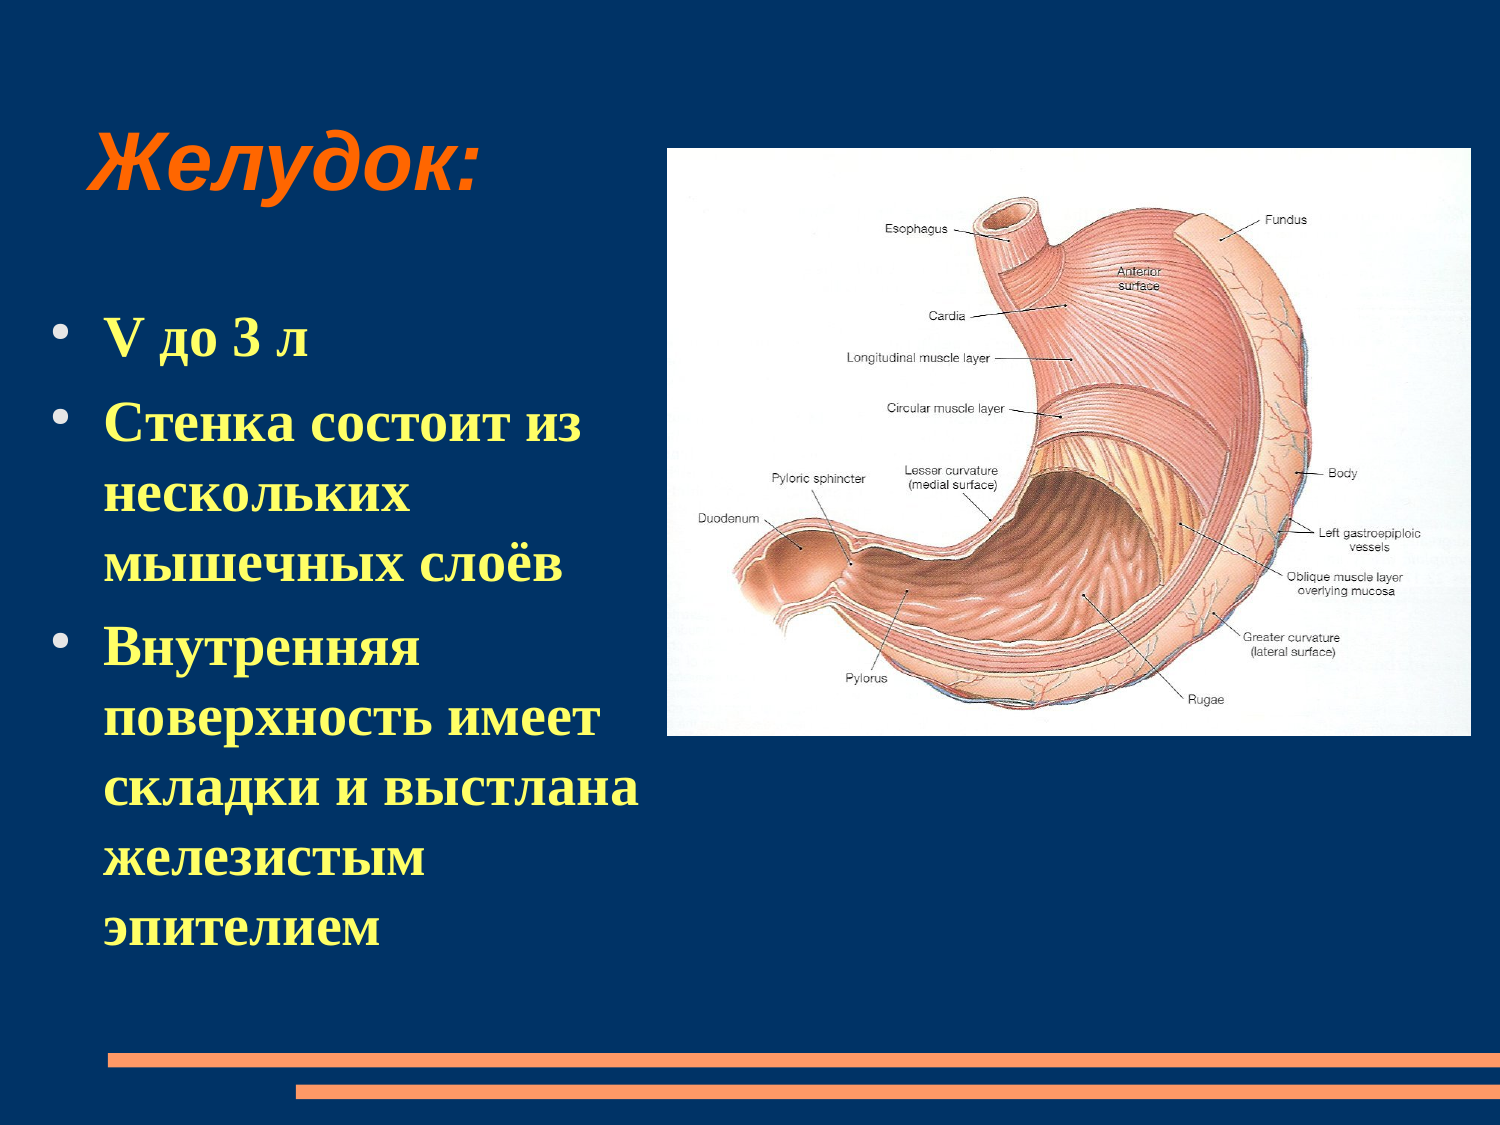

# Желудок:
V до 3 л
Стенка состоит из нескольких мышечных слоёв
Внутренняя поверхность имеет складки и выстлана железистым эпителием